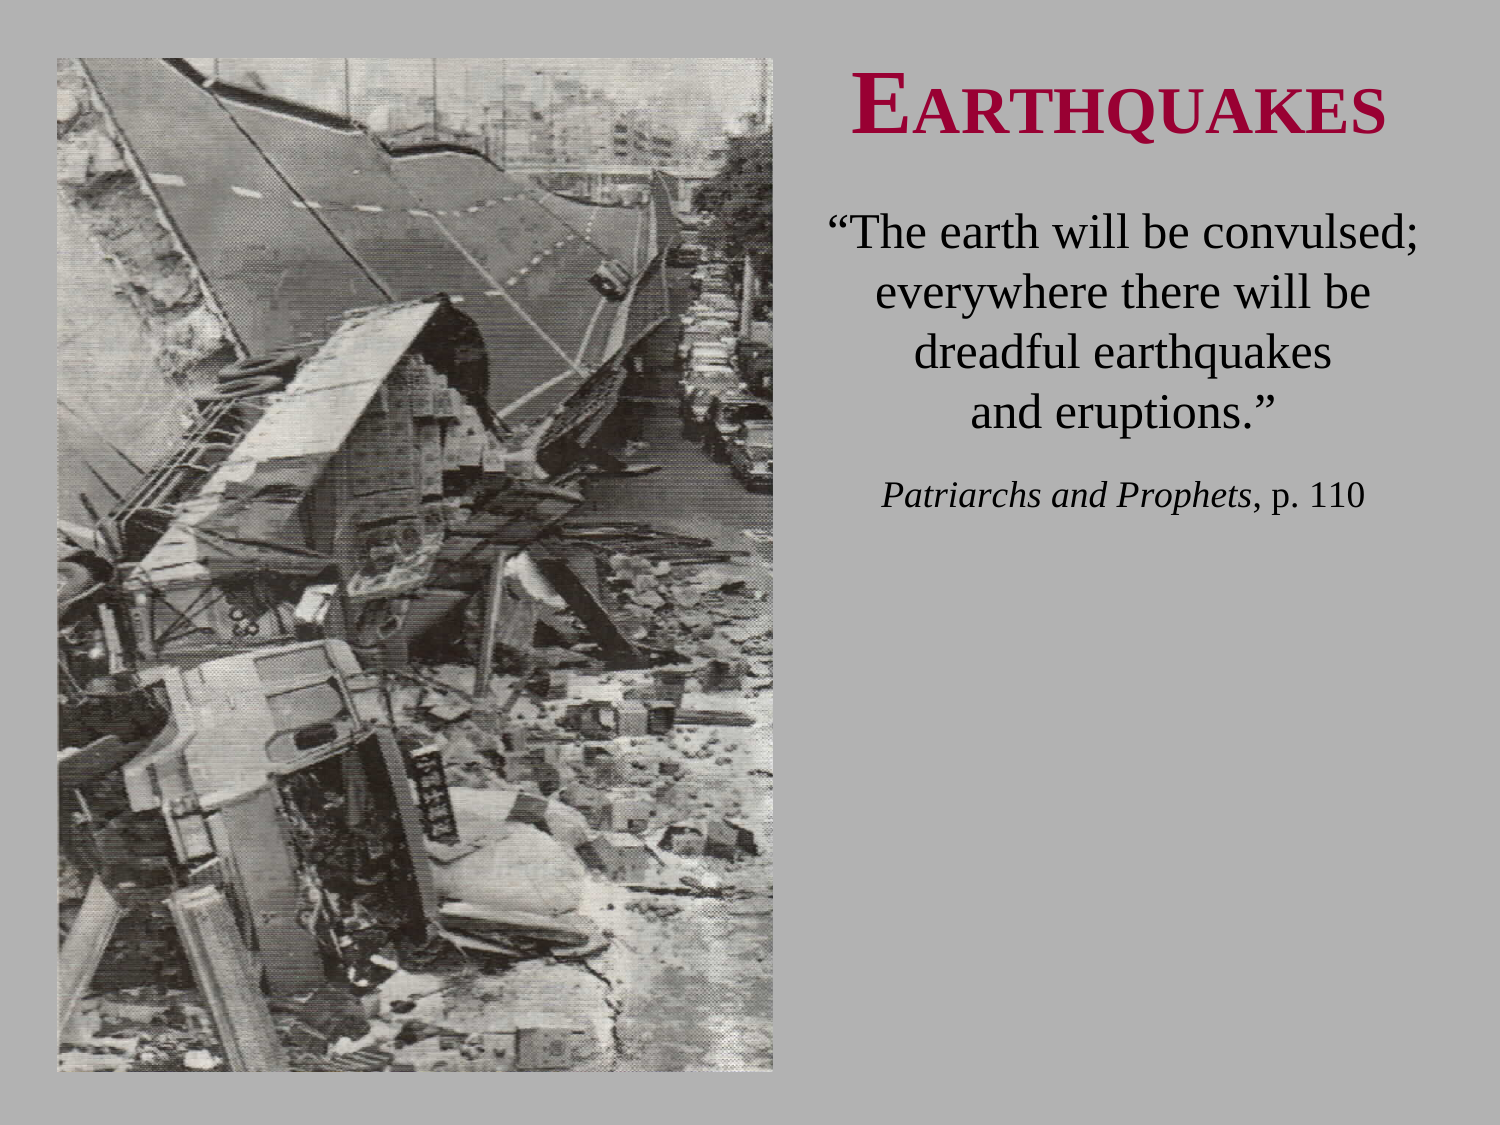

EARTHQUAKES
“The earth will be convulsed; everywhere there will be dreadful earthquakes
and eruptions.”
Patriarchs and Prophets, p. 110